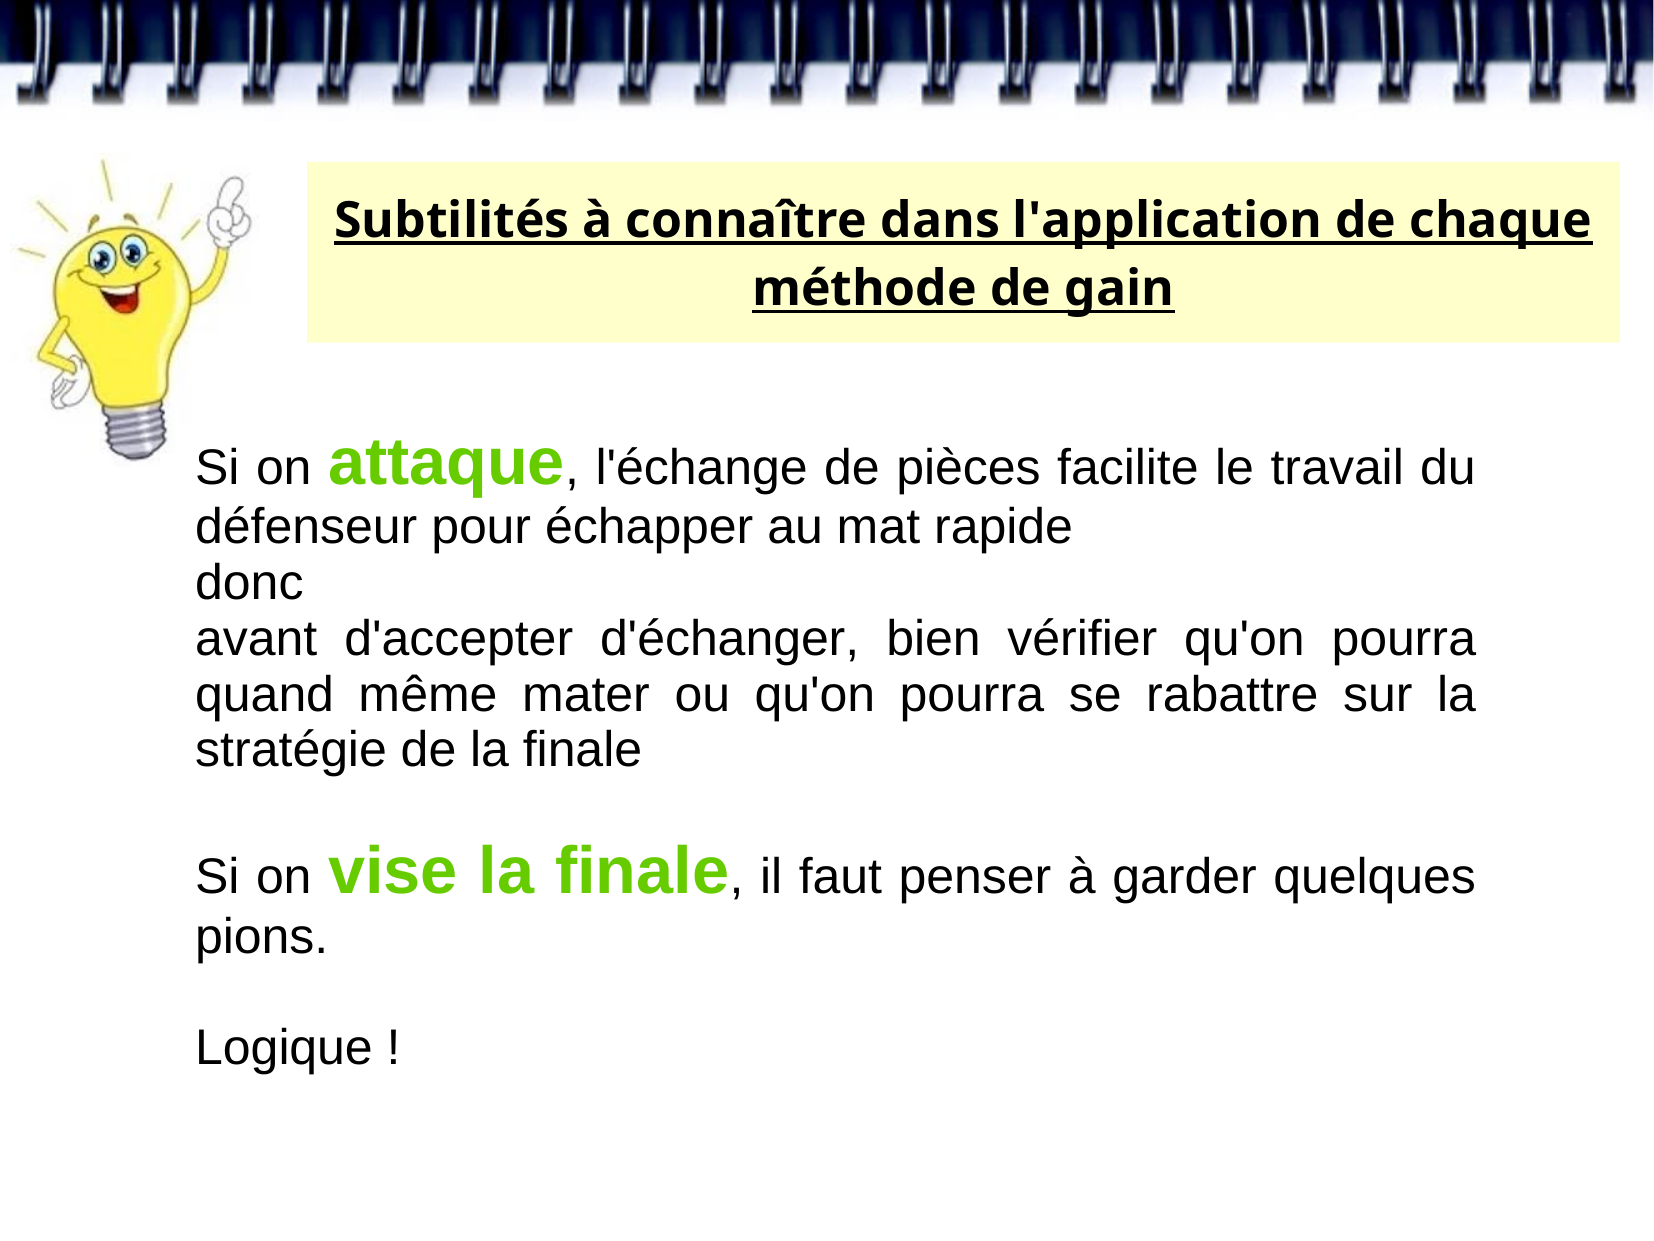

# Subtilités à connaître dans l'application de chaque méthode de gain
Si on attaque, l'échange de pièces facilite le travail du défenseur pour échapper au mat rapide
donc
avant d'accepter d'échanger, bien vérifier qu'on pourra quand même mater ou qu'on pourra se rabattre sur la stratégie de la finale
Si on vise la finale, il faut penser à garder quelques pions.
Logique !